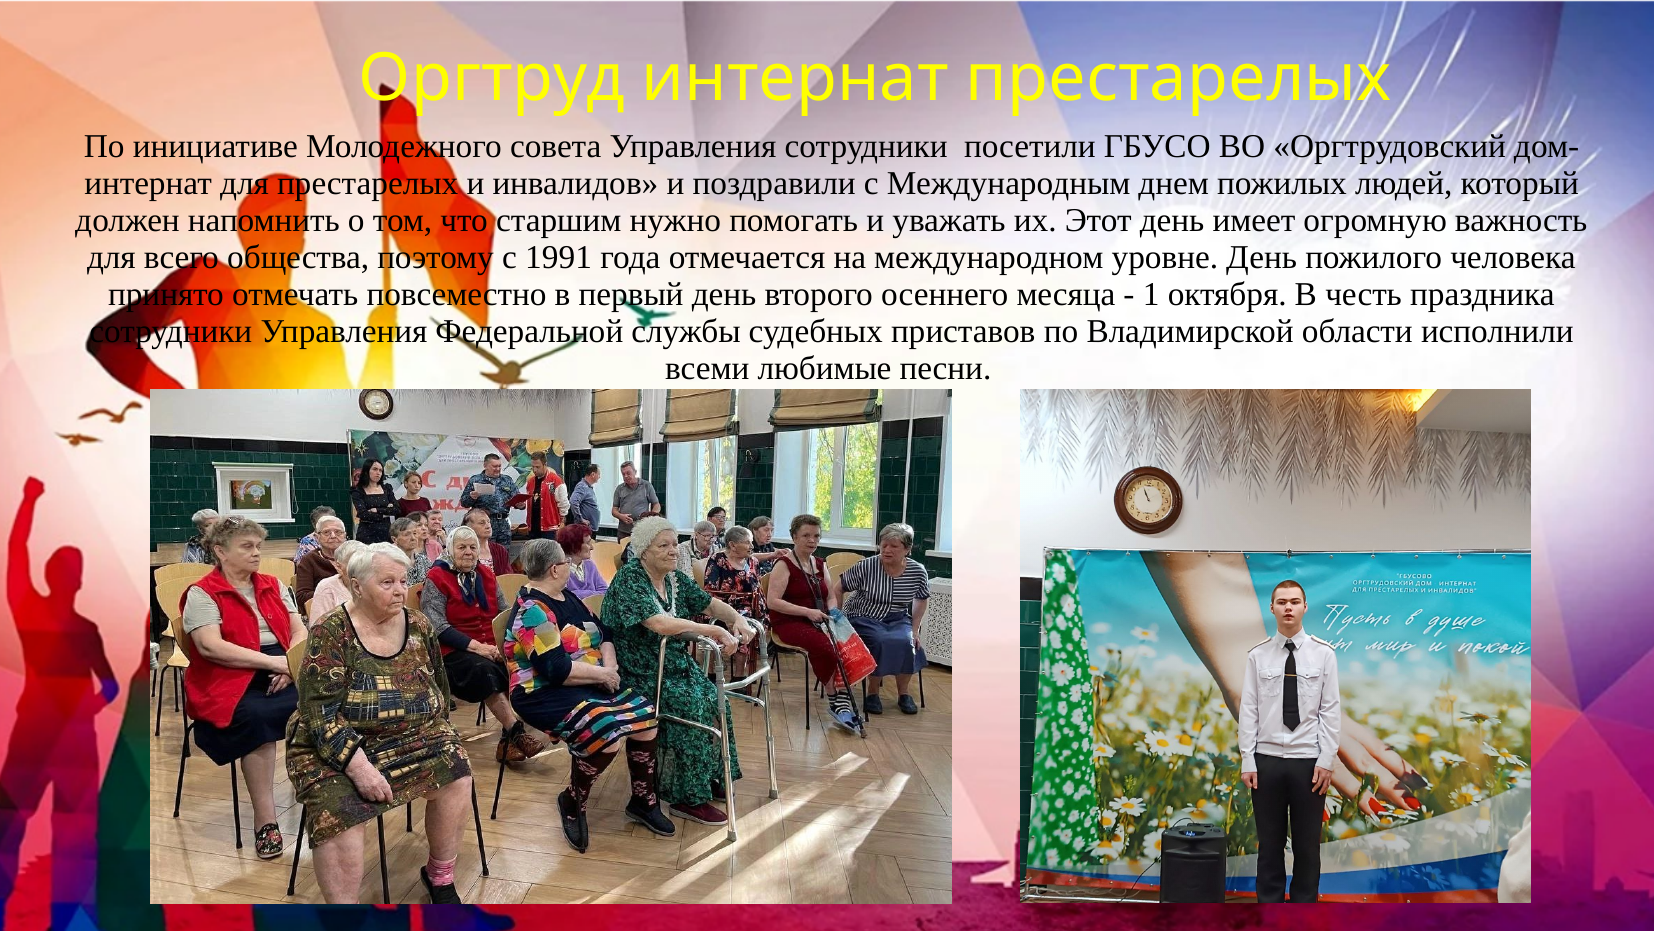

Оргтруд интернат престарелых
По инициативе Молодежного совета Управления сотрудники посетили ГБУСО ВО «Оргтрудовский дом-интернат для престарелых и инвалидов» и поздравили с Международным днем пожилых людей, который должен напомнить о том, что старшим нужно помогать и уважать их. Этот день имеет огромную важность для всего общества, поэтому с 1991 года отмечается на международном уровне. День пожилого человека принято отмечать повсеместно в первый день второго осеннего месяца - 1 октября. В честь праздника сотрудники Управления Федеральной службы судебных приставов по Владимирской области исполнили всеми любимые песни.